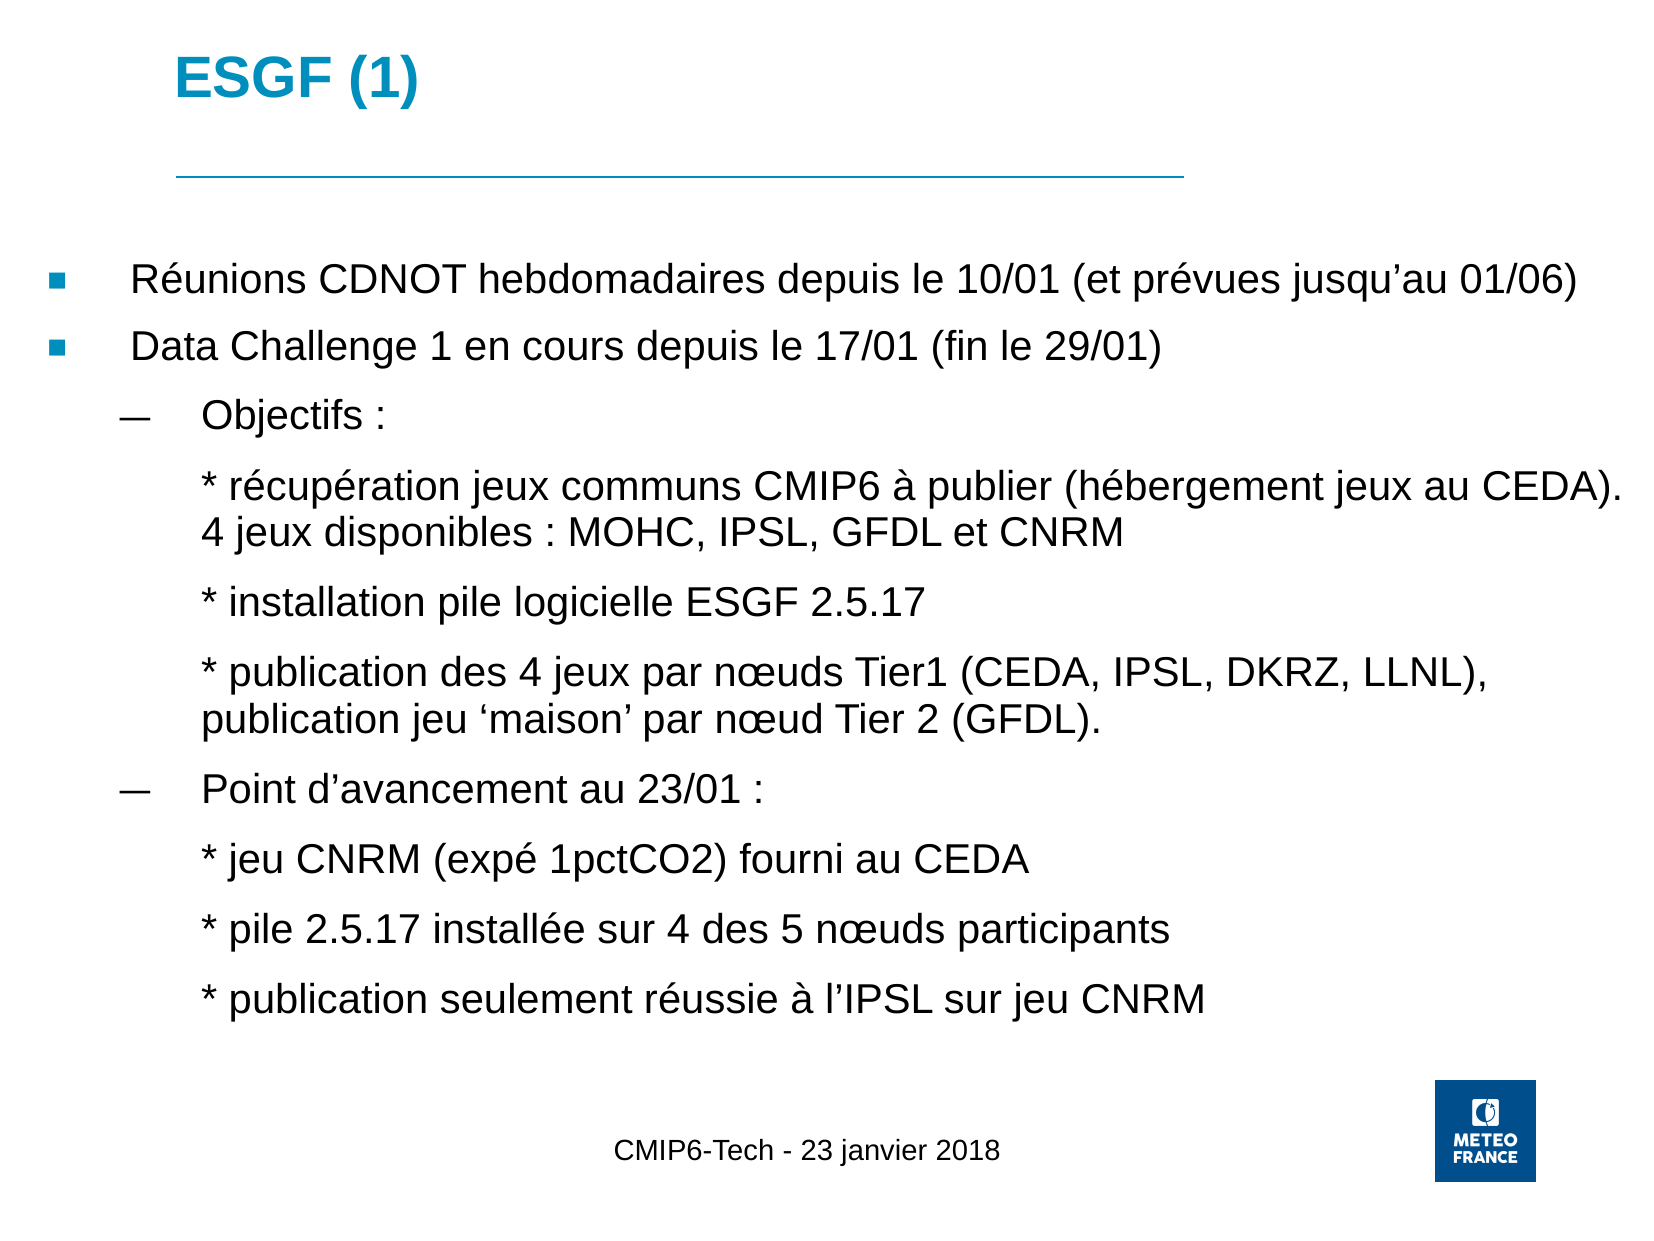

# ESGF (1)
Réunions CDNOT hebdomadaires depuis le 10/01 (et prévues jusqu’au 01/06)
Data Challenge 1 en cours depuis le 17/01 (fin le 29/01)
Objectifs :
* récupération jeux communs CMIP6 à publier (hébergement jeux au CEDA). 4 jeux disponibles : MOHC, IPSL, GFDL et CNRM
* installation pile logicielle ESGF 2.5.17
* publication des 4 jeux par nœuds Tier1 (CEDA, IPSL, DKRZ, LLNL), publication jeu ‘maison’ par nœud Tier 2 (GFDL).
Point d’avancement au 23/01 :
* jeu CNRM (expé 1pctCO2) fourni au CEDA
* pile 2.5.17 installée sur 4 des 5 nœuds participants
* publication seulement réussie à l’IPSL sur jeu CNRM
CMIP6-Tech - 23 janvier 2018